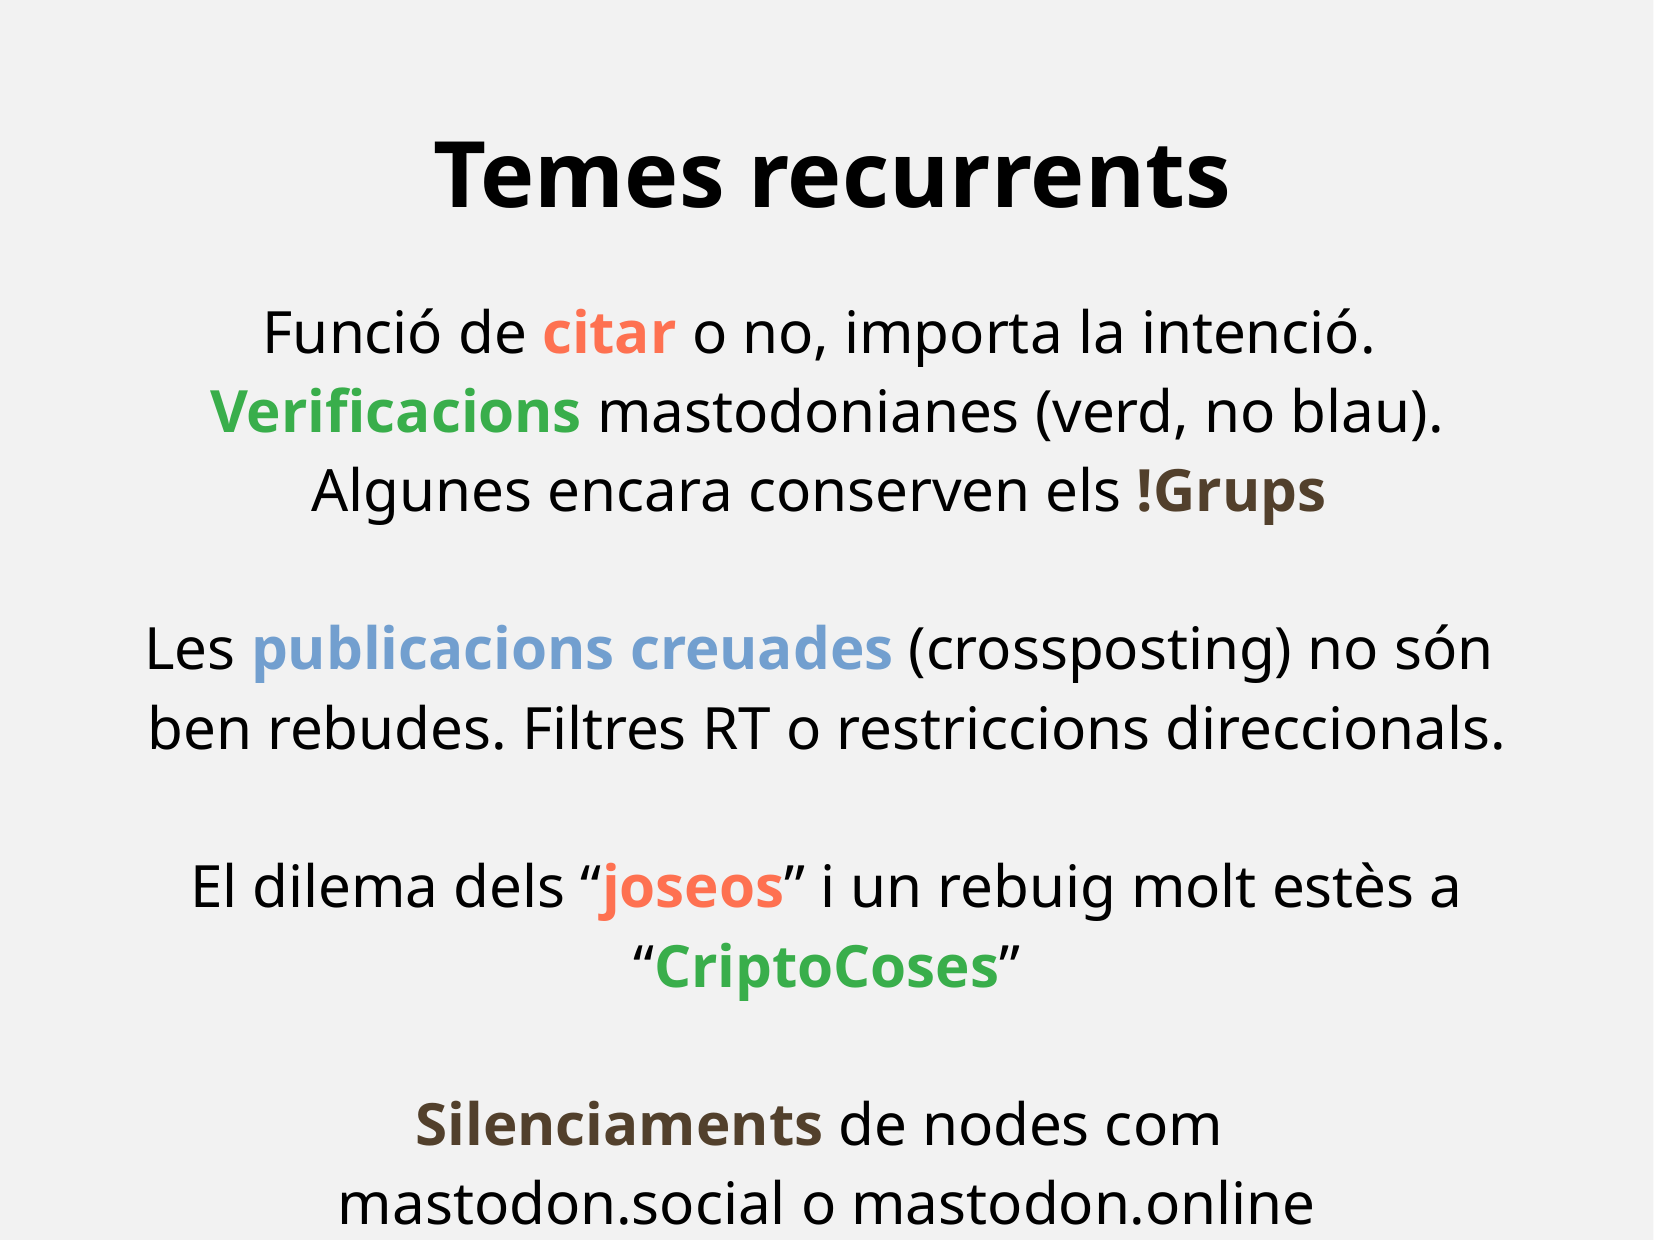

# Temes recurrents
Funció de citar o no, importa la intenció.
Verificacions mastodonianes (verd, no blau).
Algunes encara conserven els !Grups
Les publicacions creuades (crossposting) no són
ben rebudes. Filtres RT o restriccions direccionals.
El dilema dels “joseos” i un rebuig molt estès a “CriptoCoses”
Silenciaments de nodes com
mastodon.social o mastodon.online
Bloquejos individuals i/o desfederacions #FediBlock